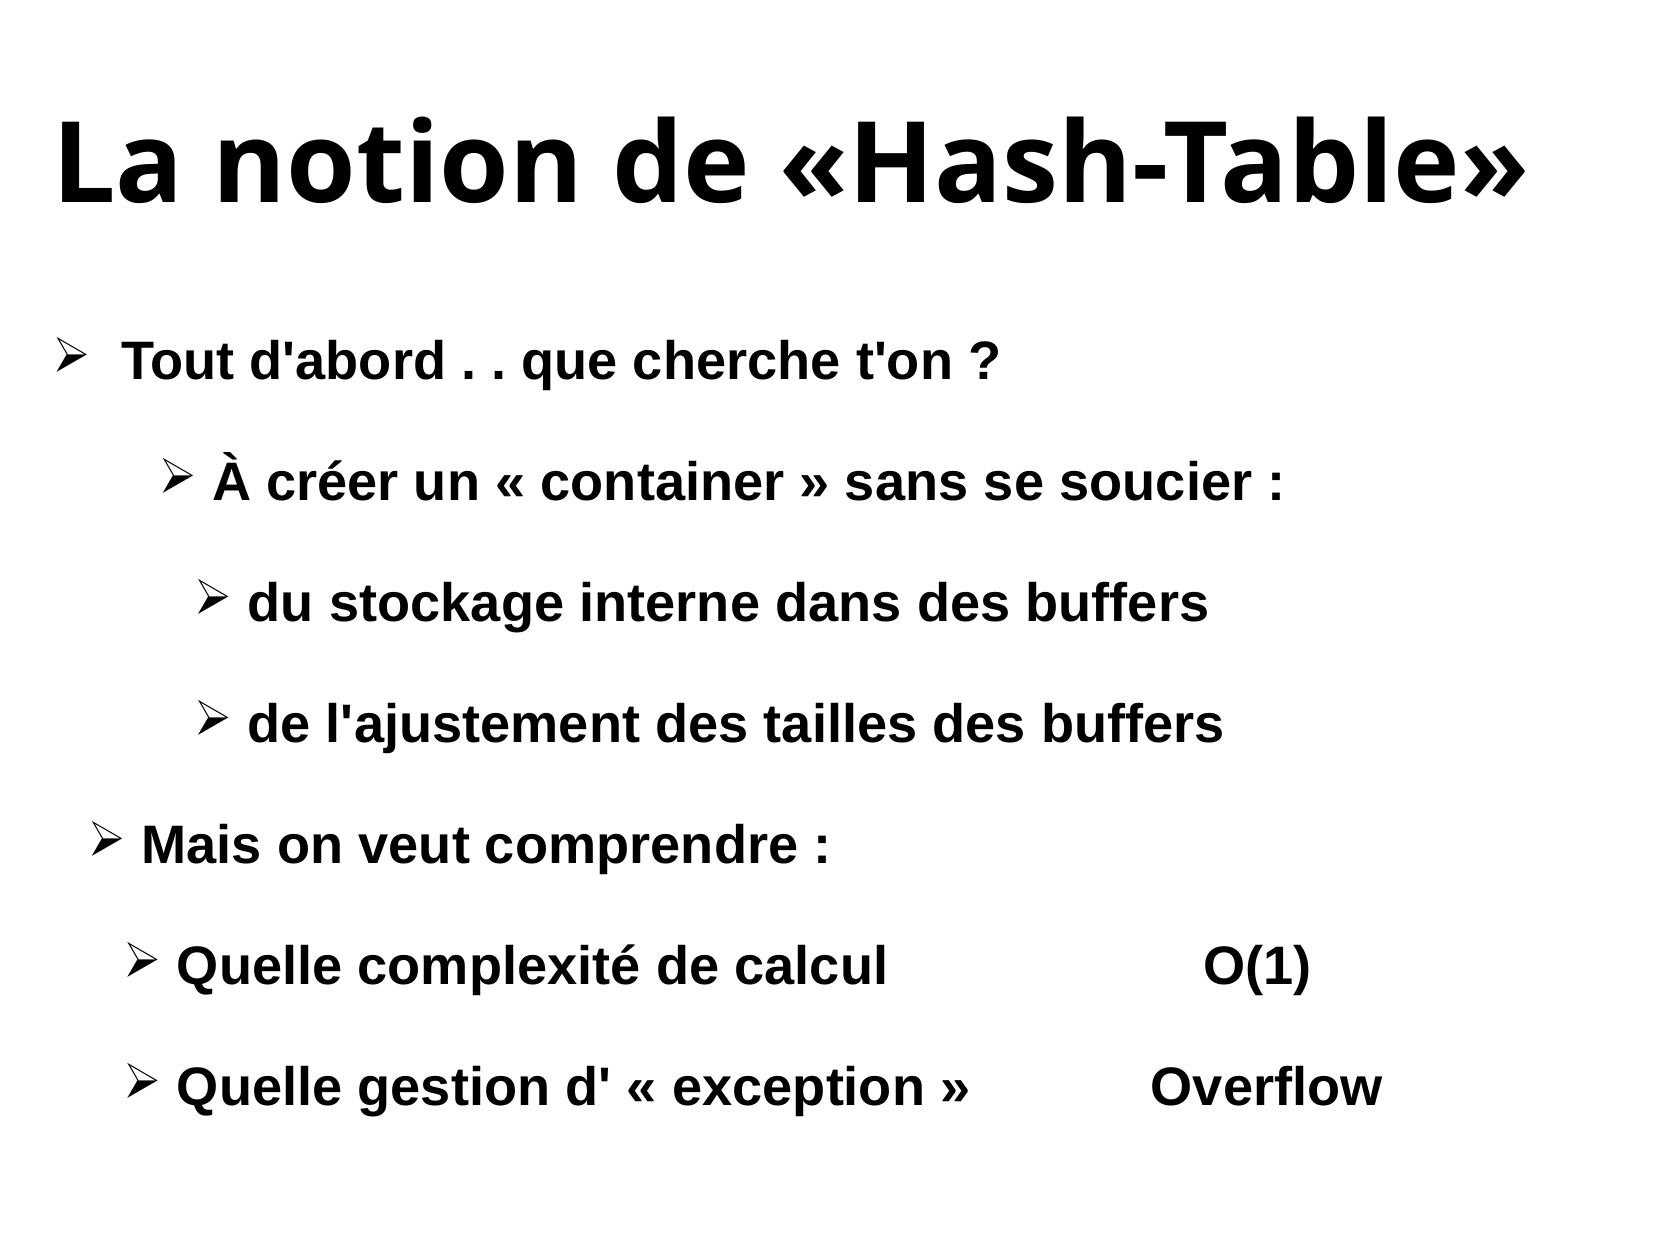

La notion de «Hash-Table»
 Tout d'abord . . que cherche t'on ?
 À créer un « container » sans se soucier :
 du stockage interne dans des buffers
 de l'ajustement des tailles des buffers
 Mais on veut comprendre :
 Quelle complexité de calcul O(1)
 Quelle gestion d' « exception » Overflow